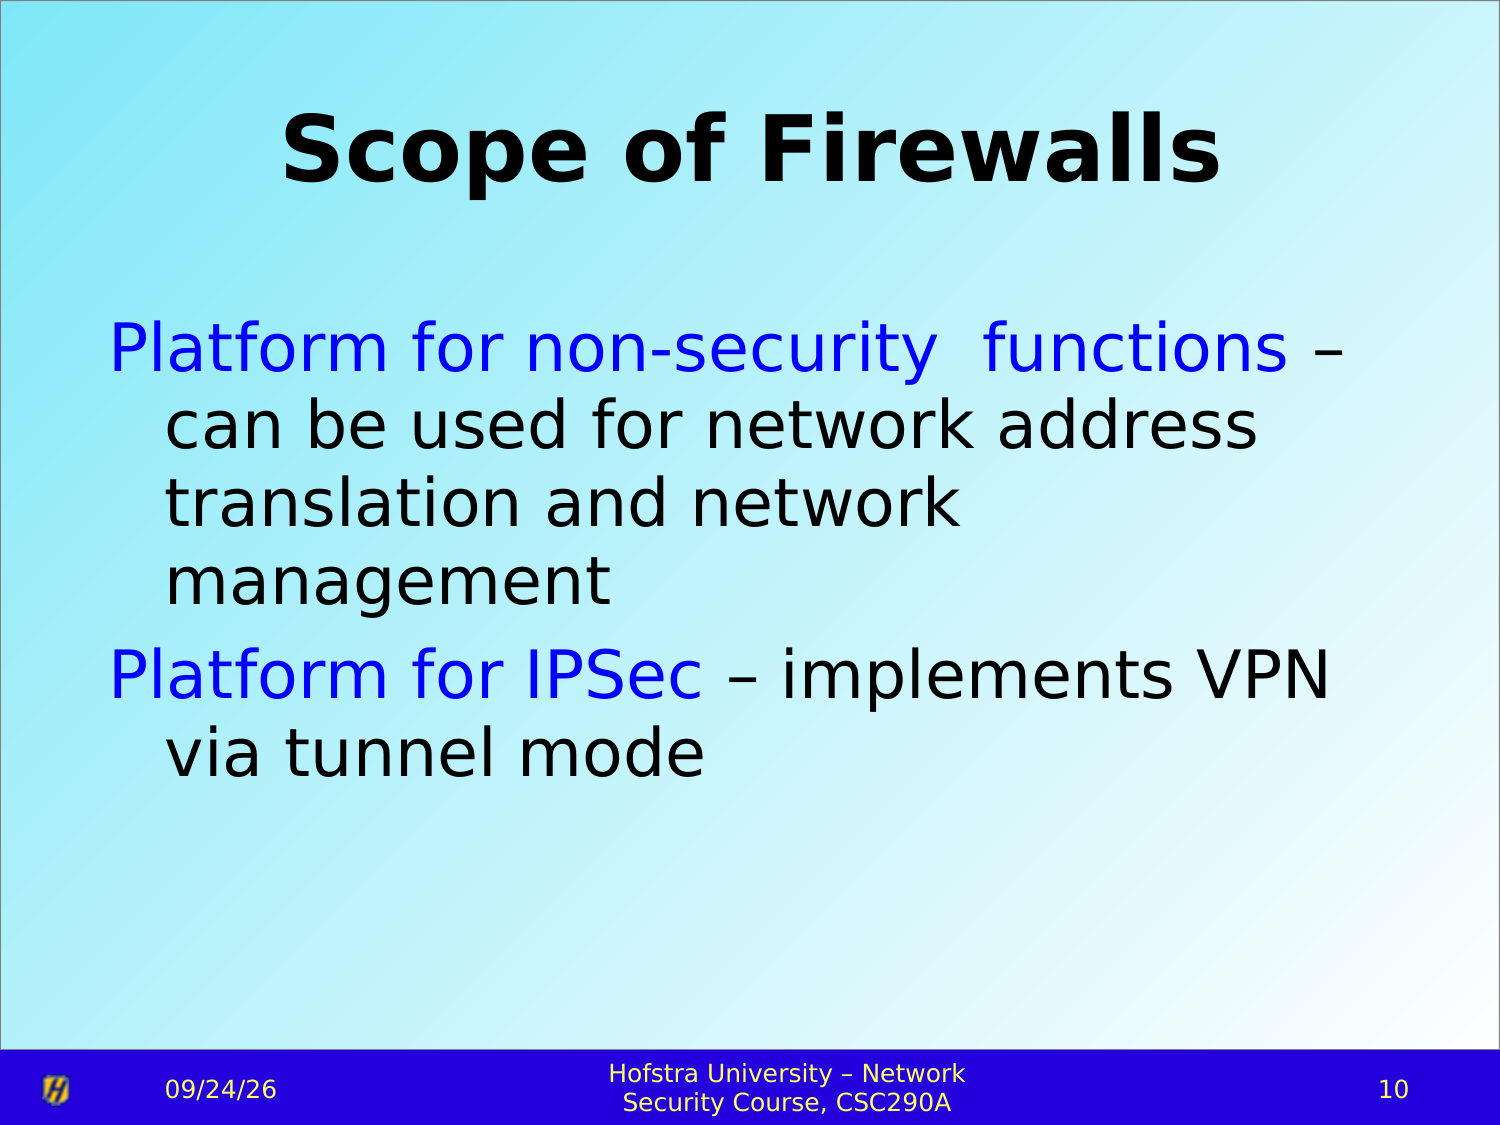

# Scope of Firewalls
Platform for non-security functions – can be used for network address translation and network management
Platform for IPSec – implements VPN via tunnel mode
10